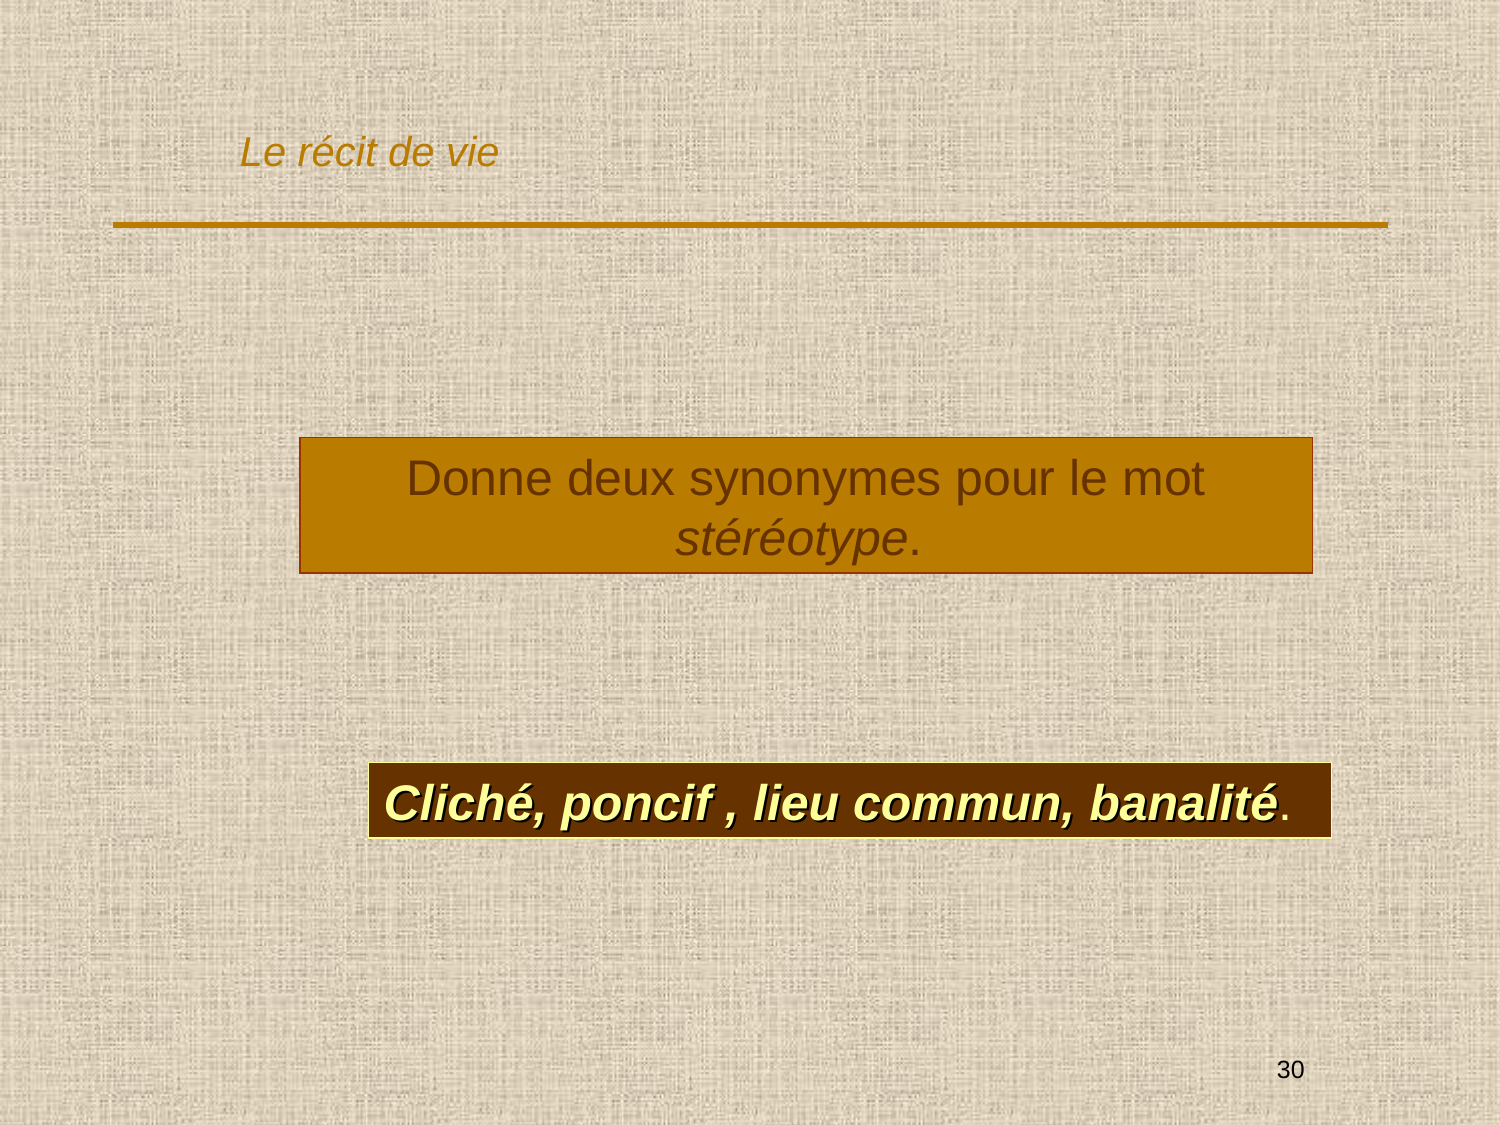

Le récit de vie
Donne deux synonymes pour le mot stéréotype.
Cliché, poncif , lieu commun, banalité.
30